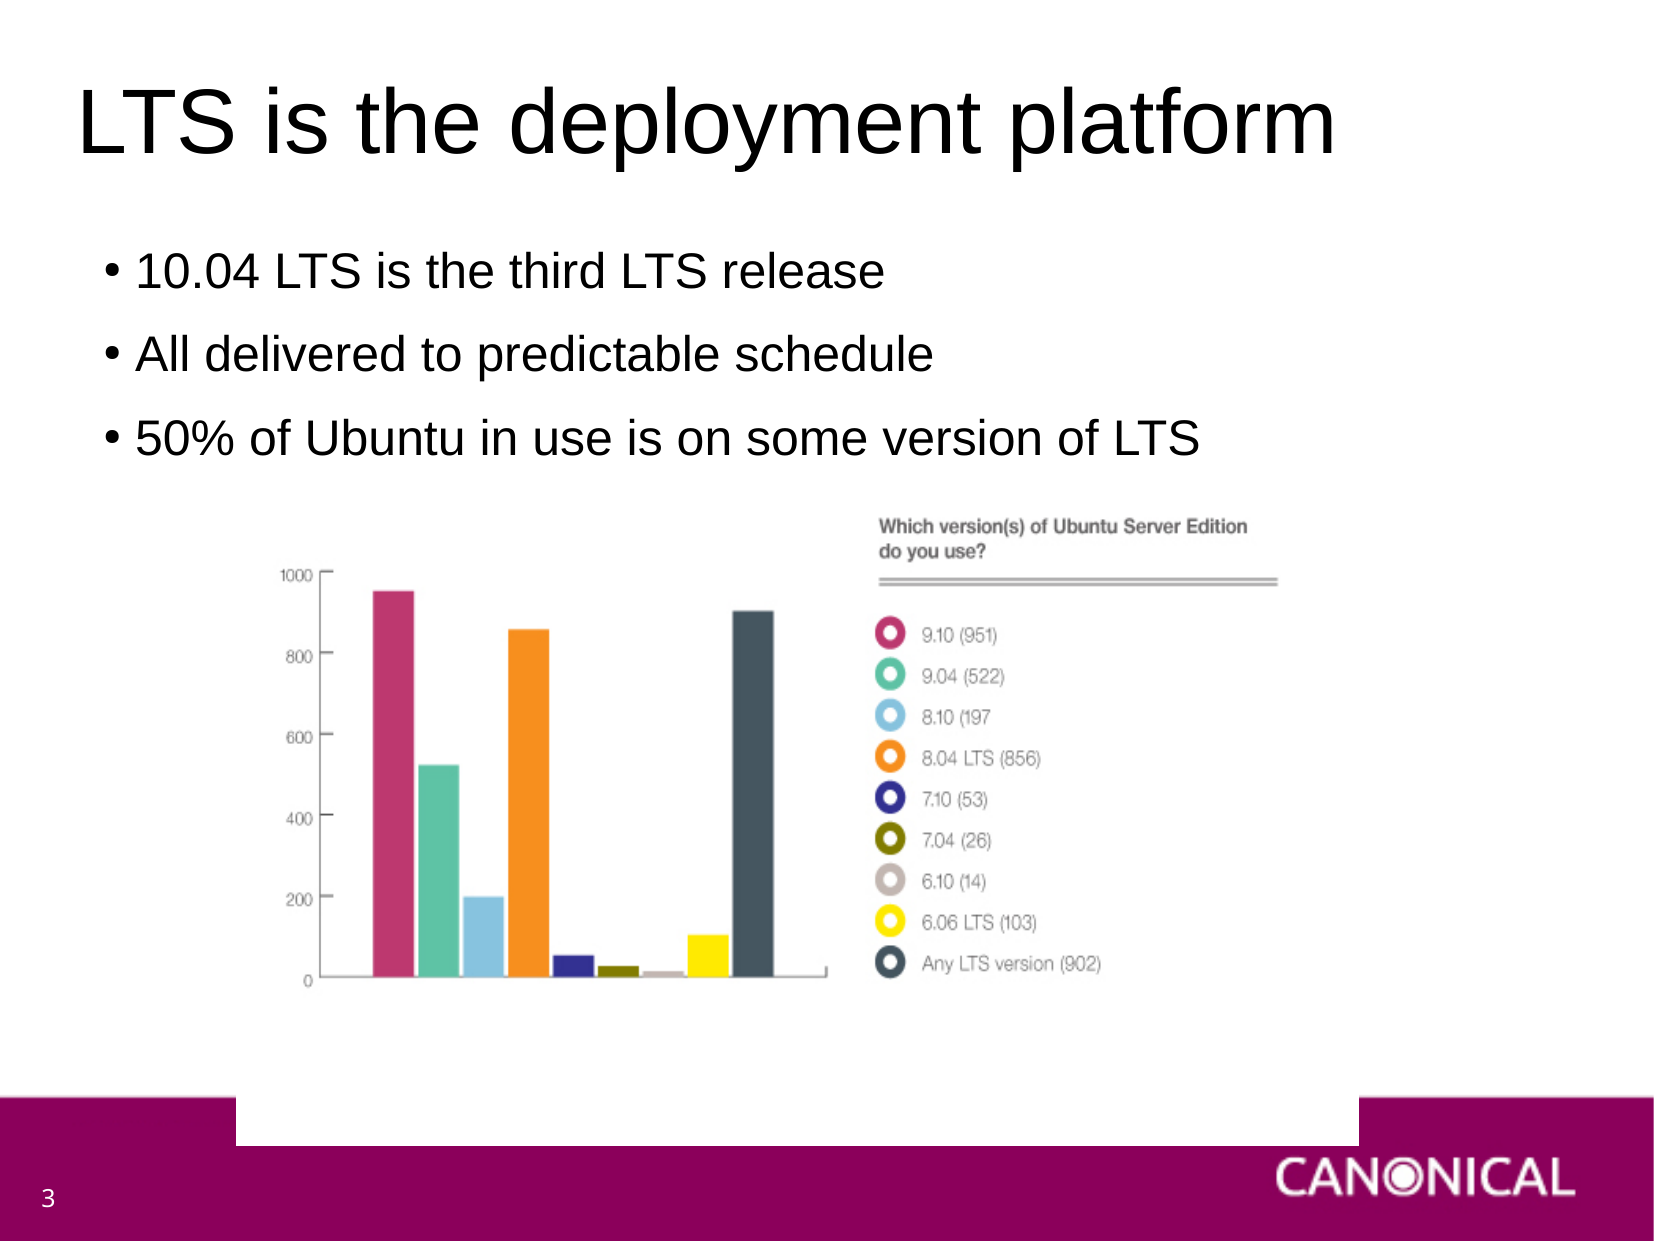

# LTS is the deployment platform
 10.04 LTS is the third LTS release
 All delivered to predictable schedule
 50% of Ubuntu in use is on some version of LTS